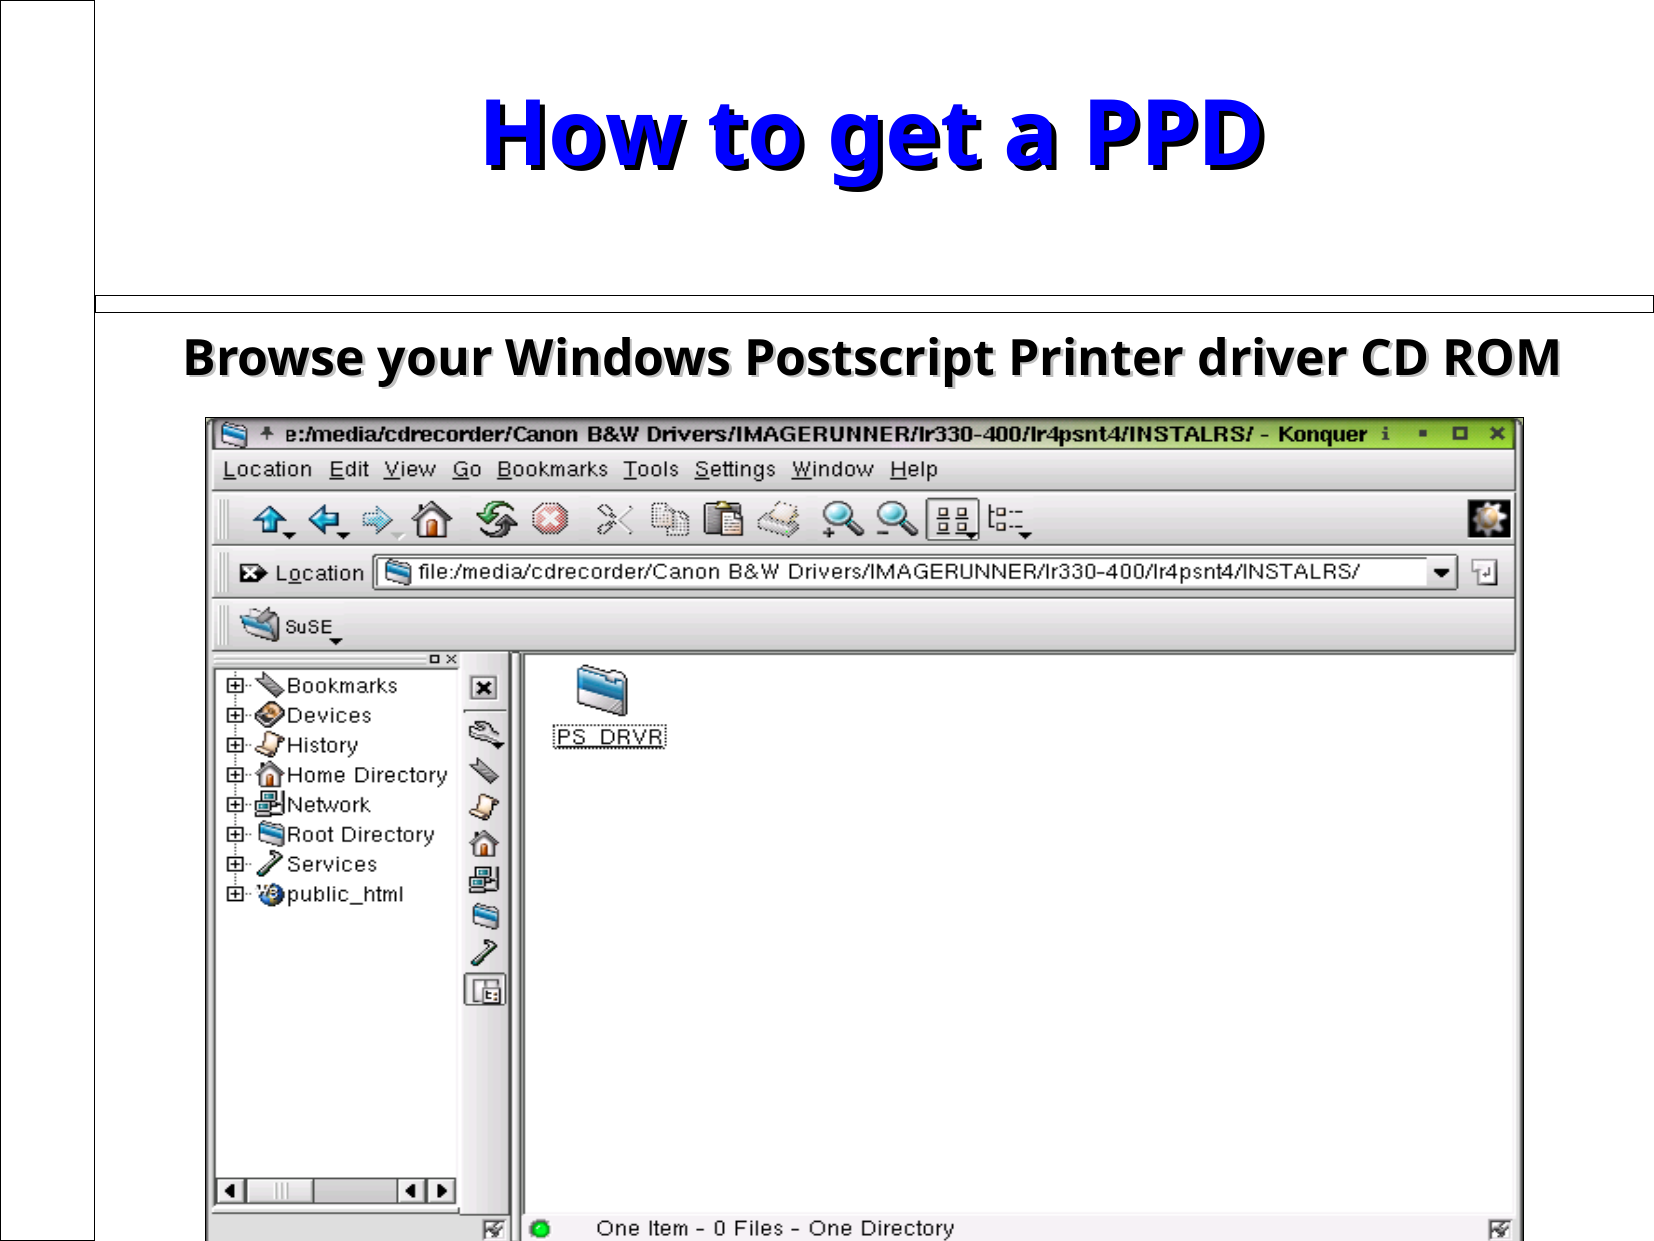

How to get a PPD
Browse your Windows Postscript Printer driver CD ROM